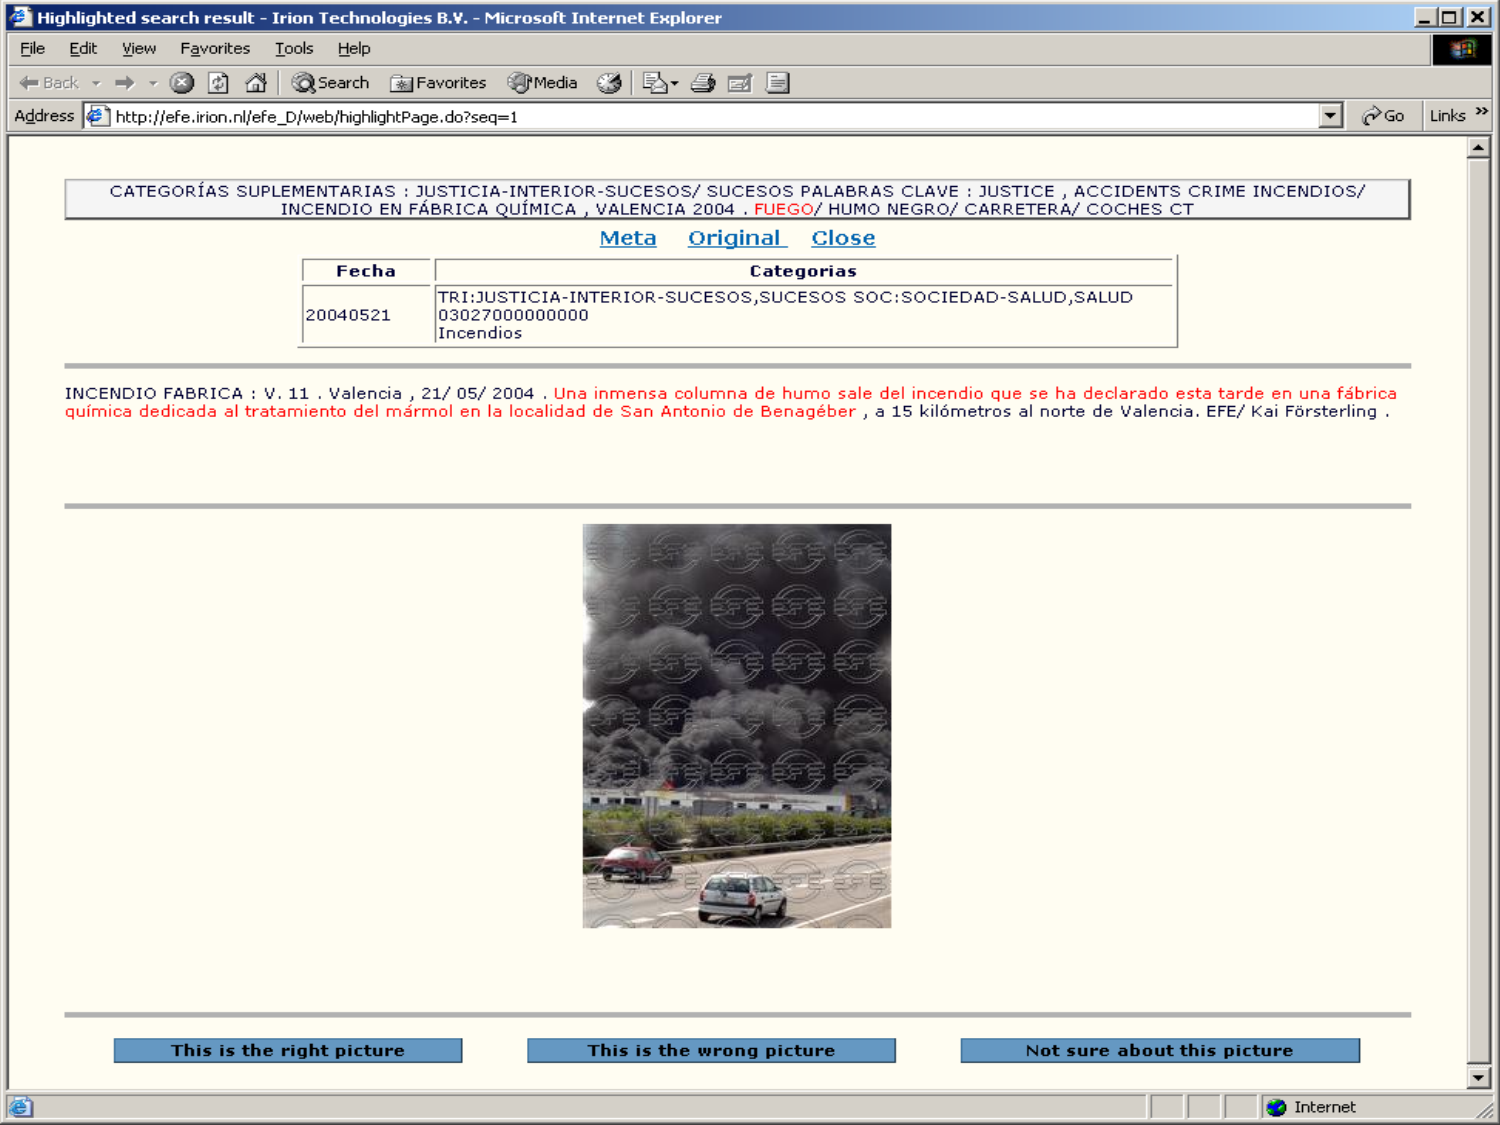

# MEANING: WP8 User validation: CLIR
21